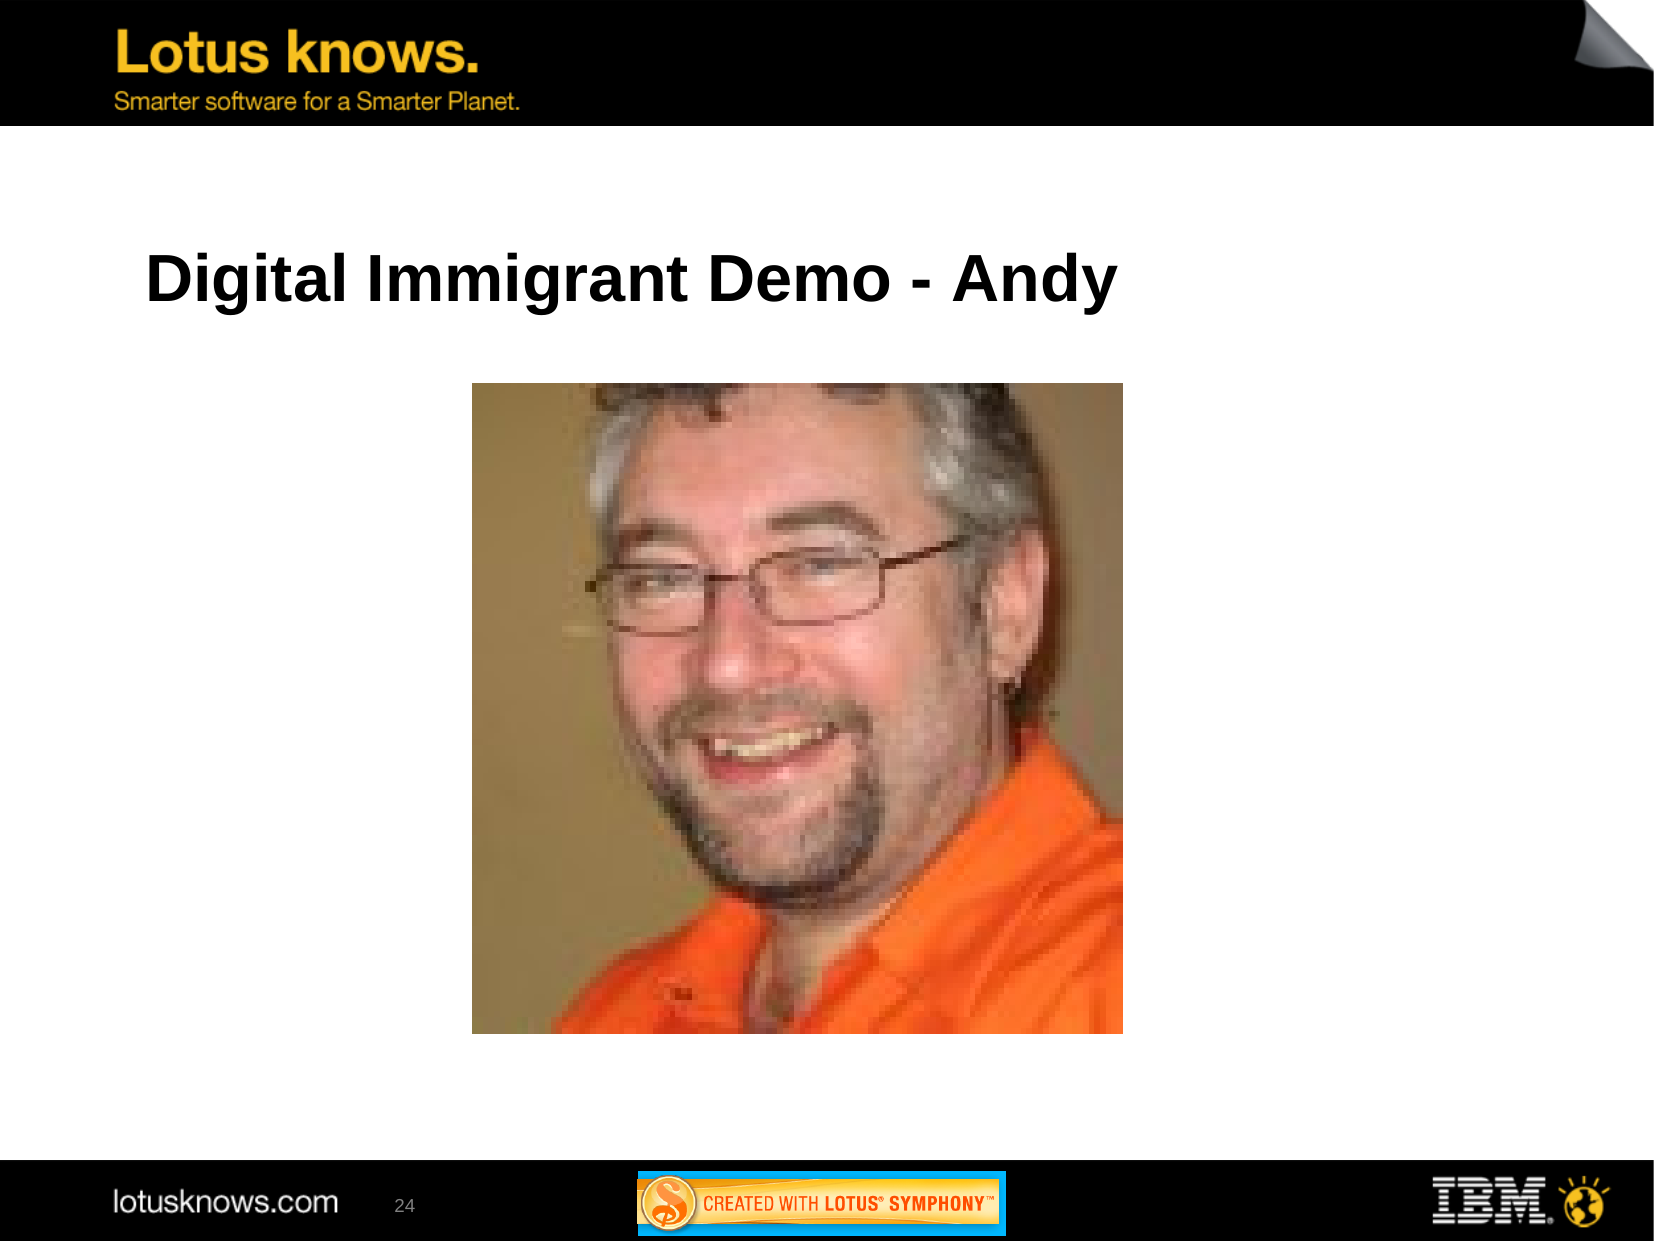

# Digital Immigrant Demo - Andy
24